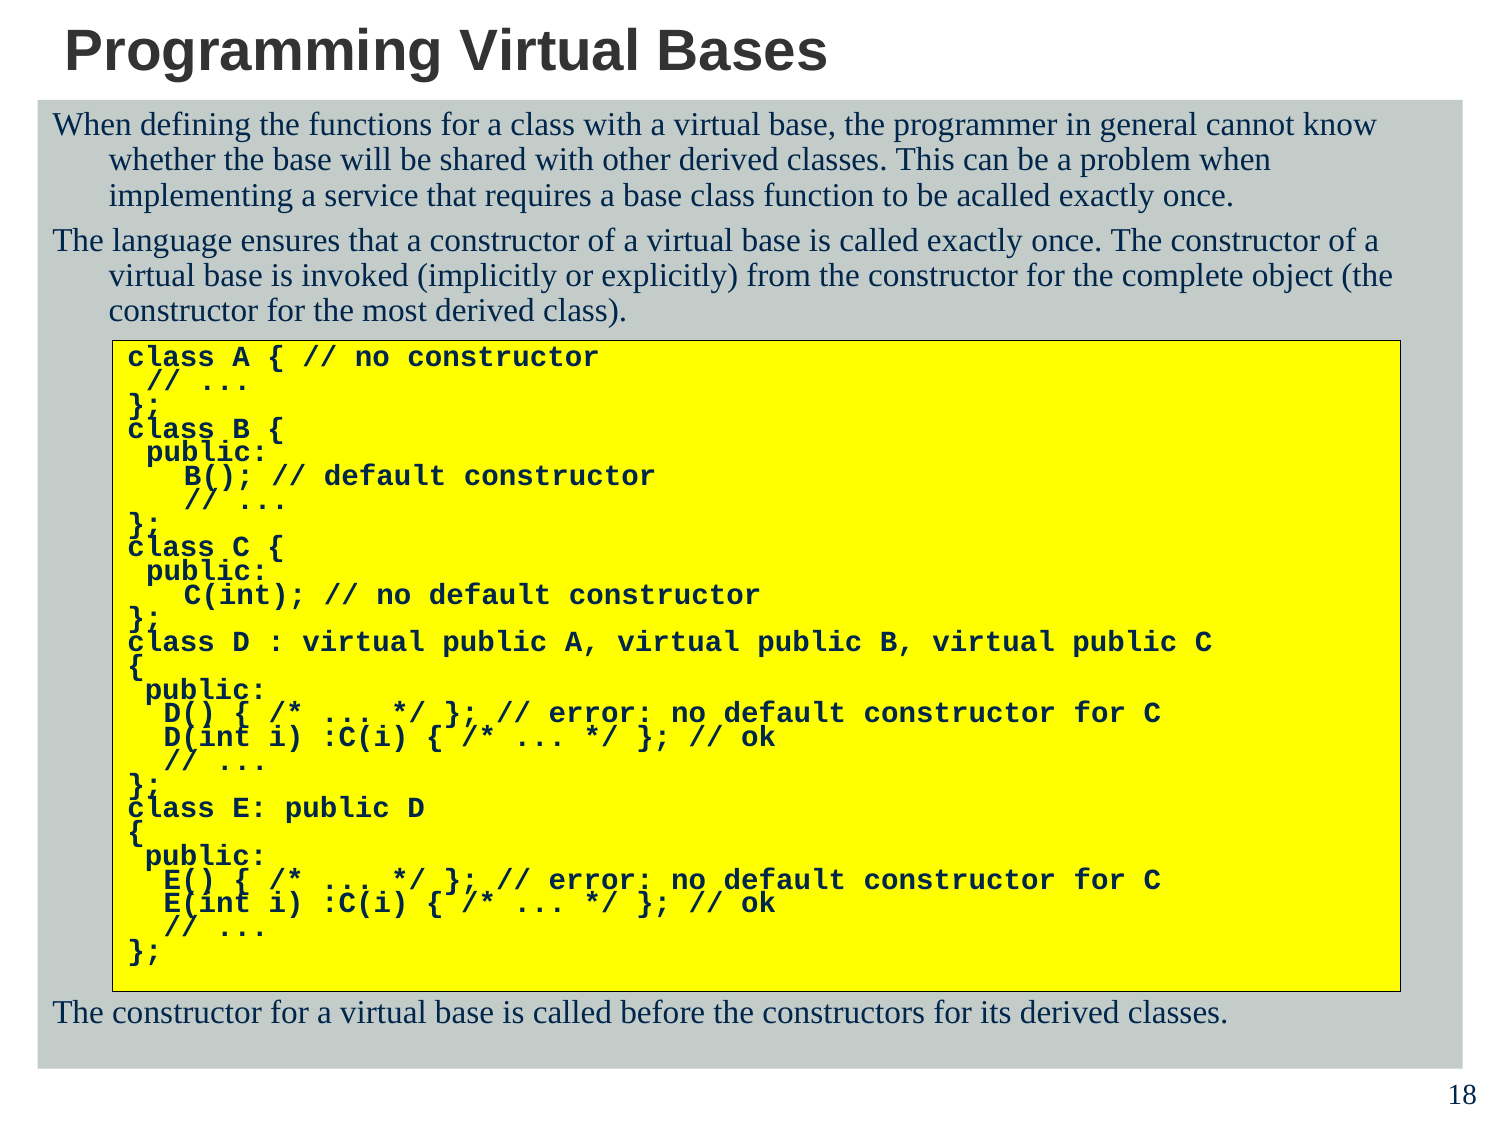

# Programming Virtual Bases
When defining the functions for a class with a virtual base, the programmer in general cannot know whether the base will be shared with other derived classes. This can be a problem when implementing a service that requires a base class function to be acalled exactly once.
The language ensures that a constructor of a virtual base is called exactly once. The constructor of a virtual base is invoked (implicitly or explicitly) from the constructor for the complete object (the constructor for the most derived class).
The constructor for a virtual base is called before the constructors for its derived classes.
class A { // no constructor
	// ...
};
class B {
	public:
		B(); // default constructor
		// ...
};
class C {
	public:
		C(int); // no default constructor
};
class D : virtual public A, virtual public B, virtual public C
{
 public:
	 D() { /* ... */ }; // error: no default constructor for C
	 D(int i) :C(i) { /* ... */ }; // ok
	 // ...
};
class E: public D
{
 public:
	 E() { /* ... */ }; // error: no default constructor for C
	 E(int i) :C(i) { /* ... */ }; // ok
	 // ...
};